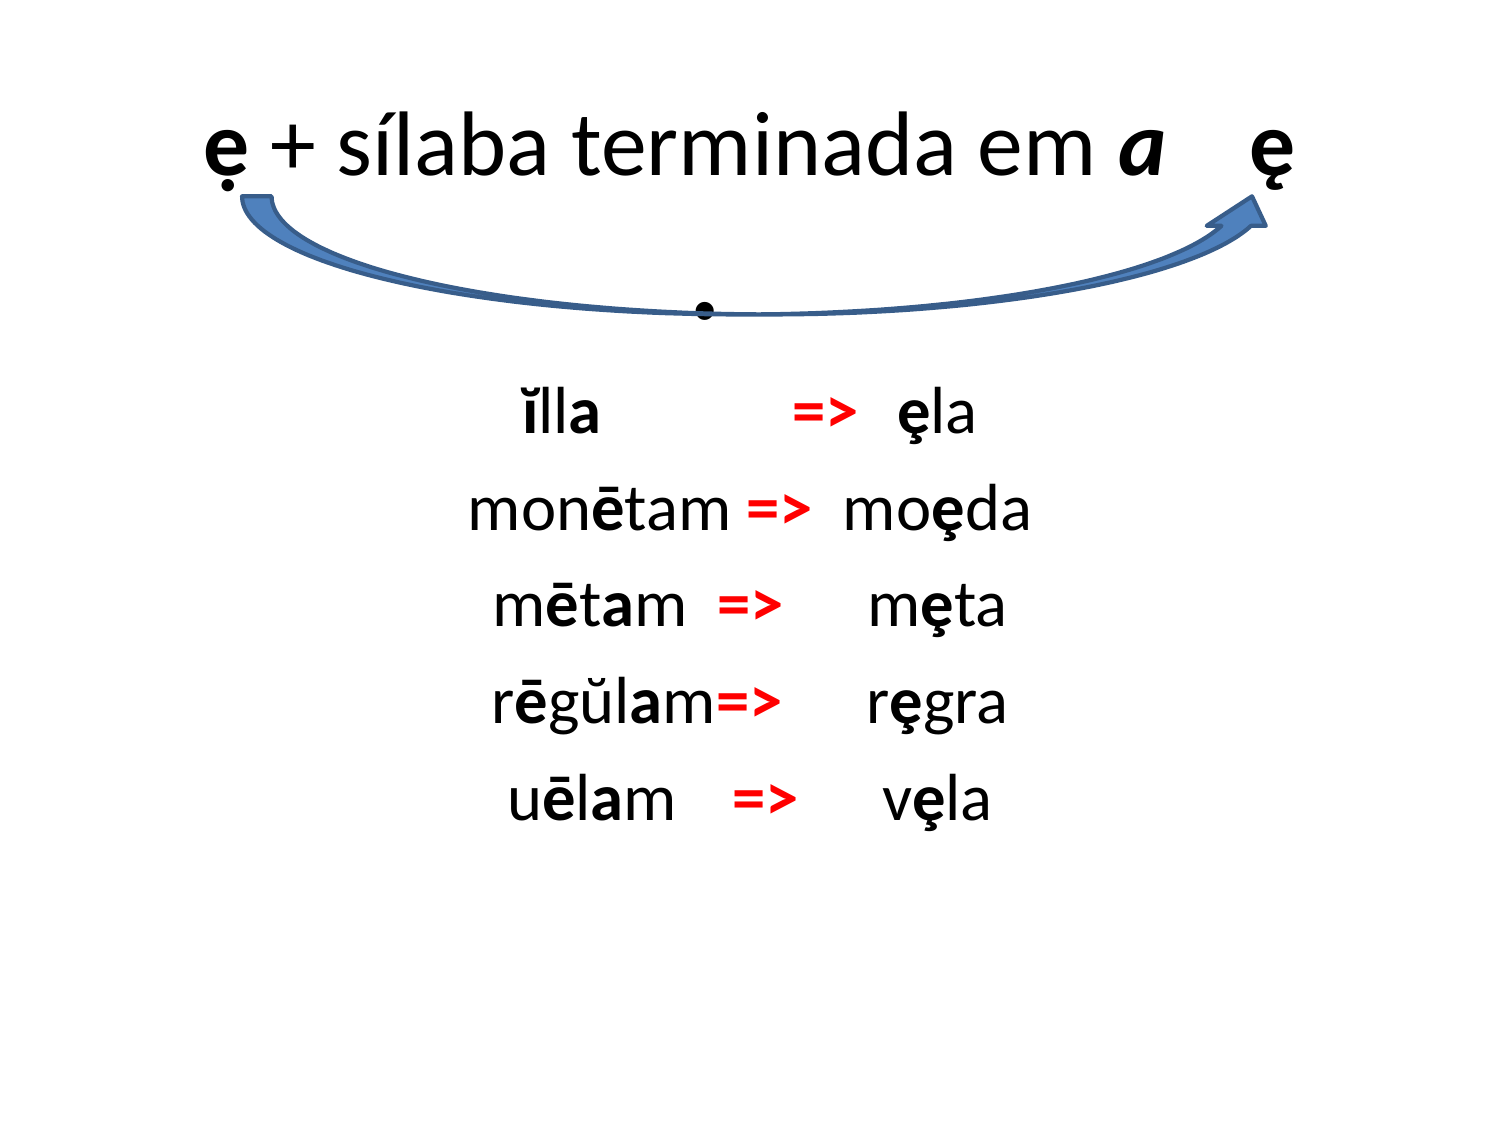

# ẹ + sílaba terminada em a ę
ĭlla	 => 	ȩla
monētam => 	moȩda
mētam	=> 	mȩta
rēgŭlam	=> 	rȩgra
uēlam	=> 	vȩla